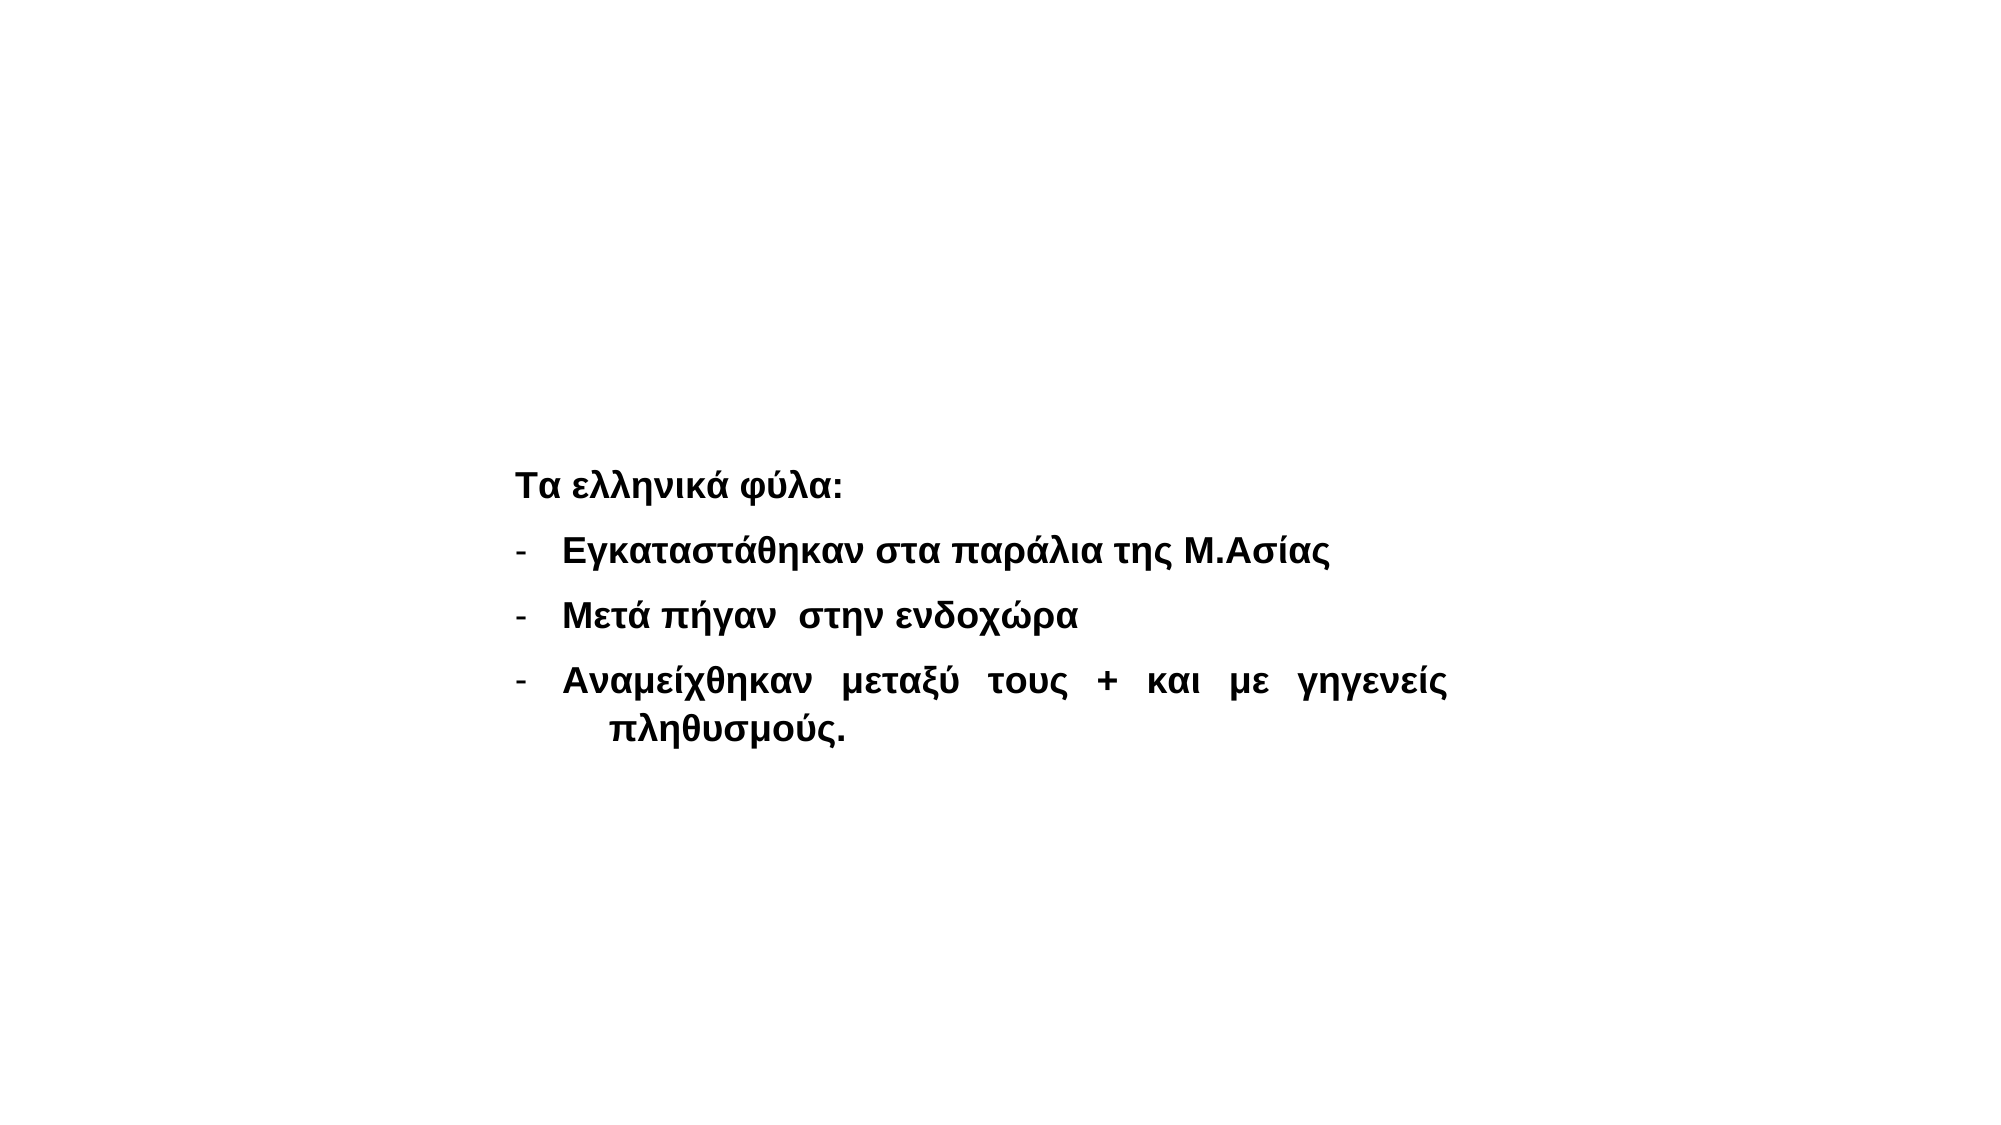

Τα ελληνικά φύλα:
Εγκαταστάθηκαν στα παράλια της Μ.Ασίας
Μετά πήγαν στην ενδοχώρα
Αναμείχθηκαν μεταξύ τους + και με γηγενείς πληθυσμούς.